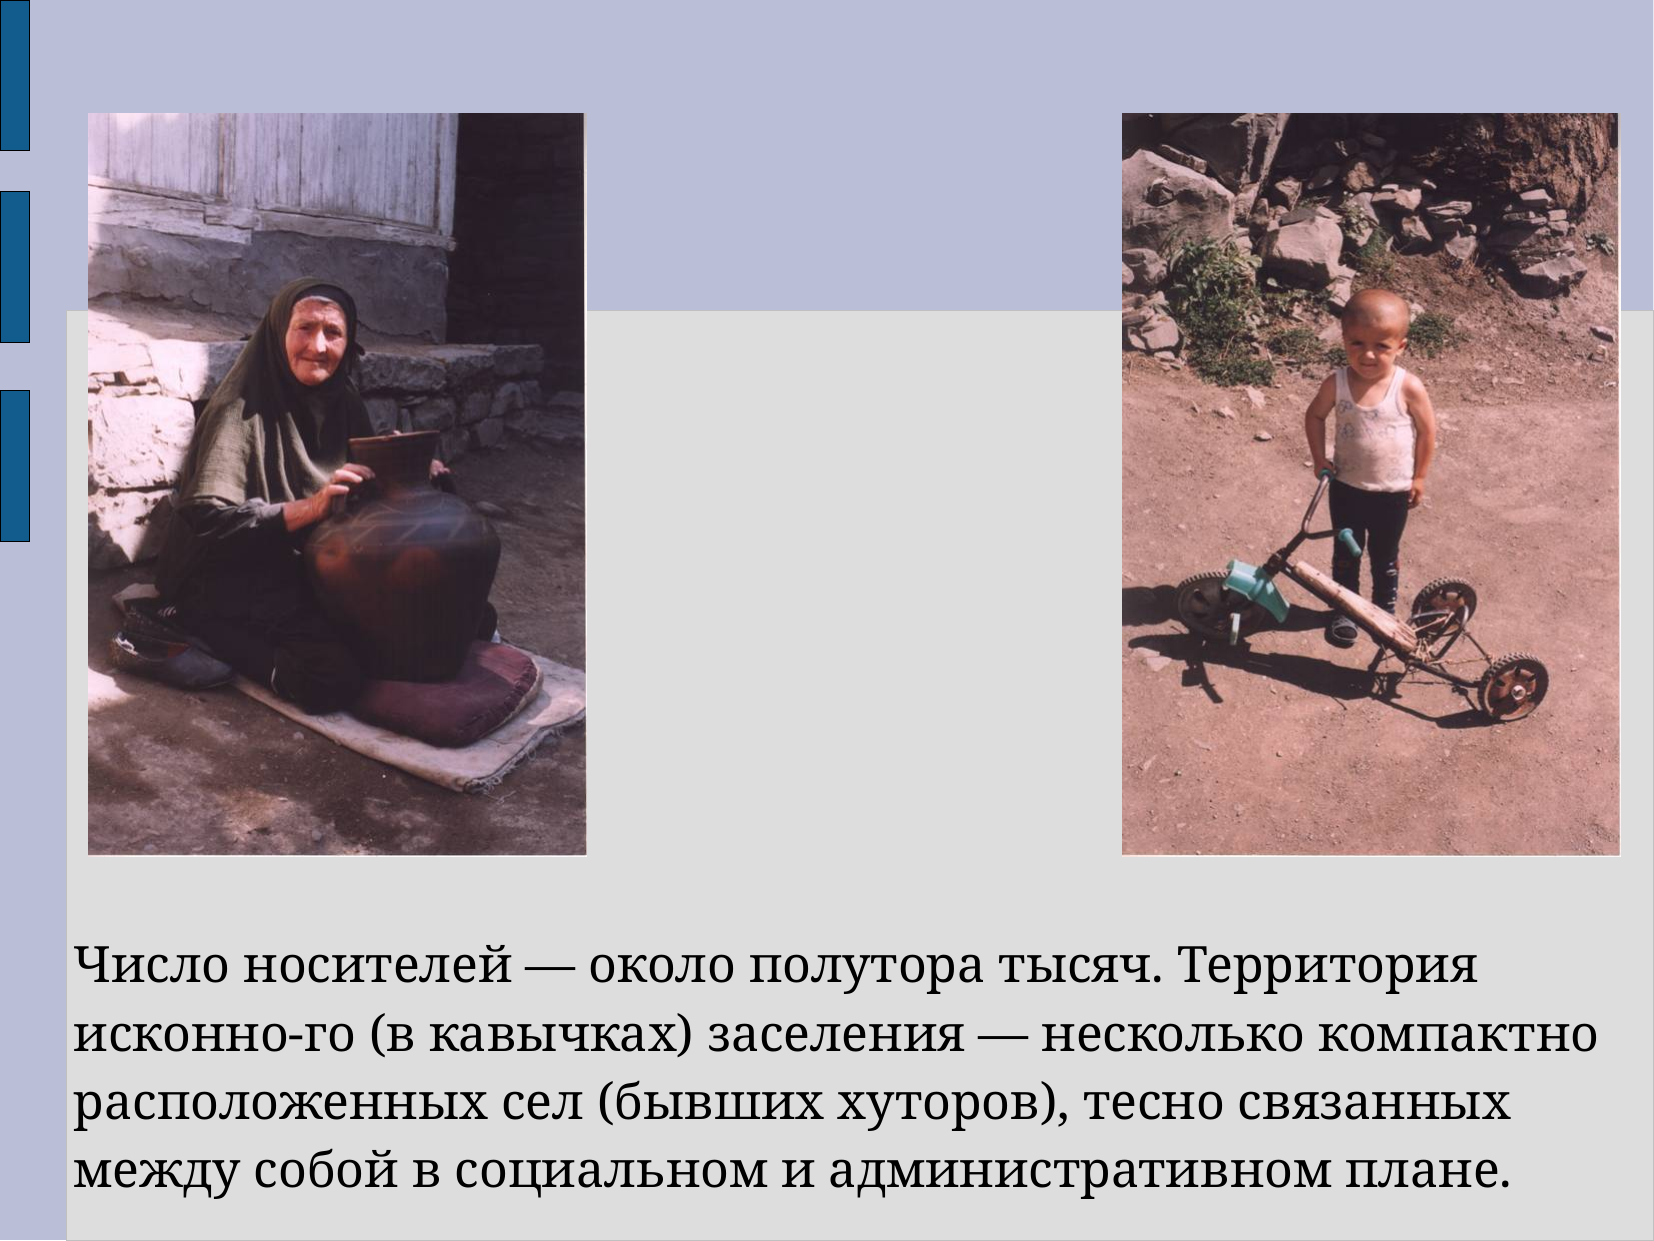

Число носителей — около полутора тысяч. Территория исконно-го (в кавычках) заселения — несколько компактно расположенных сел (бывших хуторов), тесно связанных между собой в социальном и административном плане.